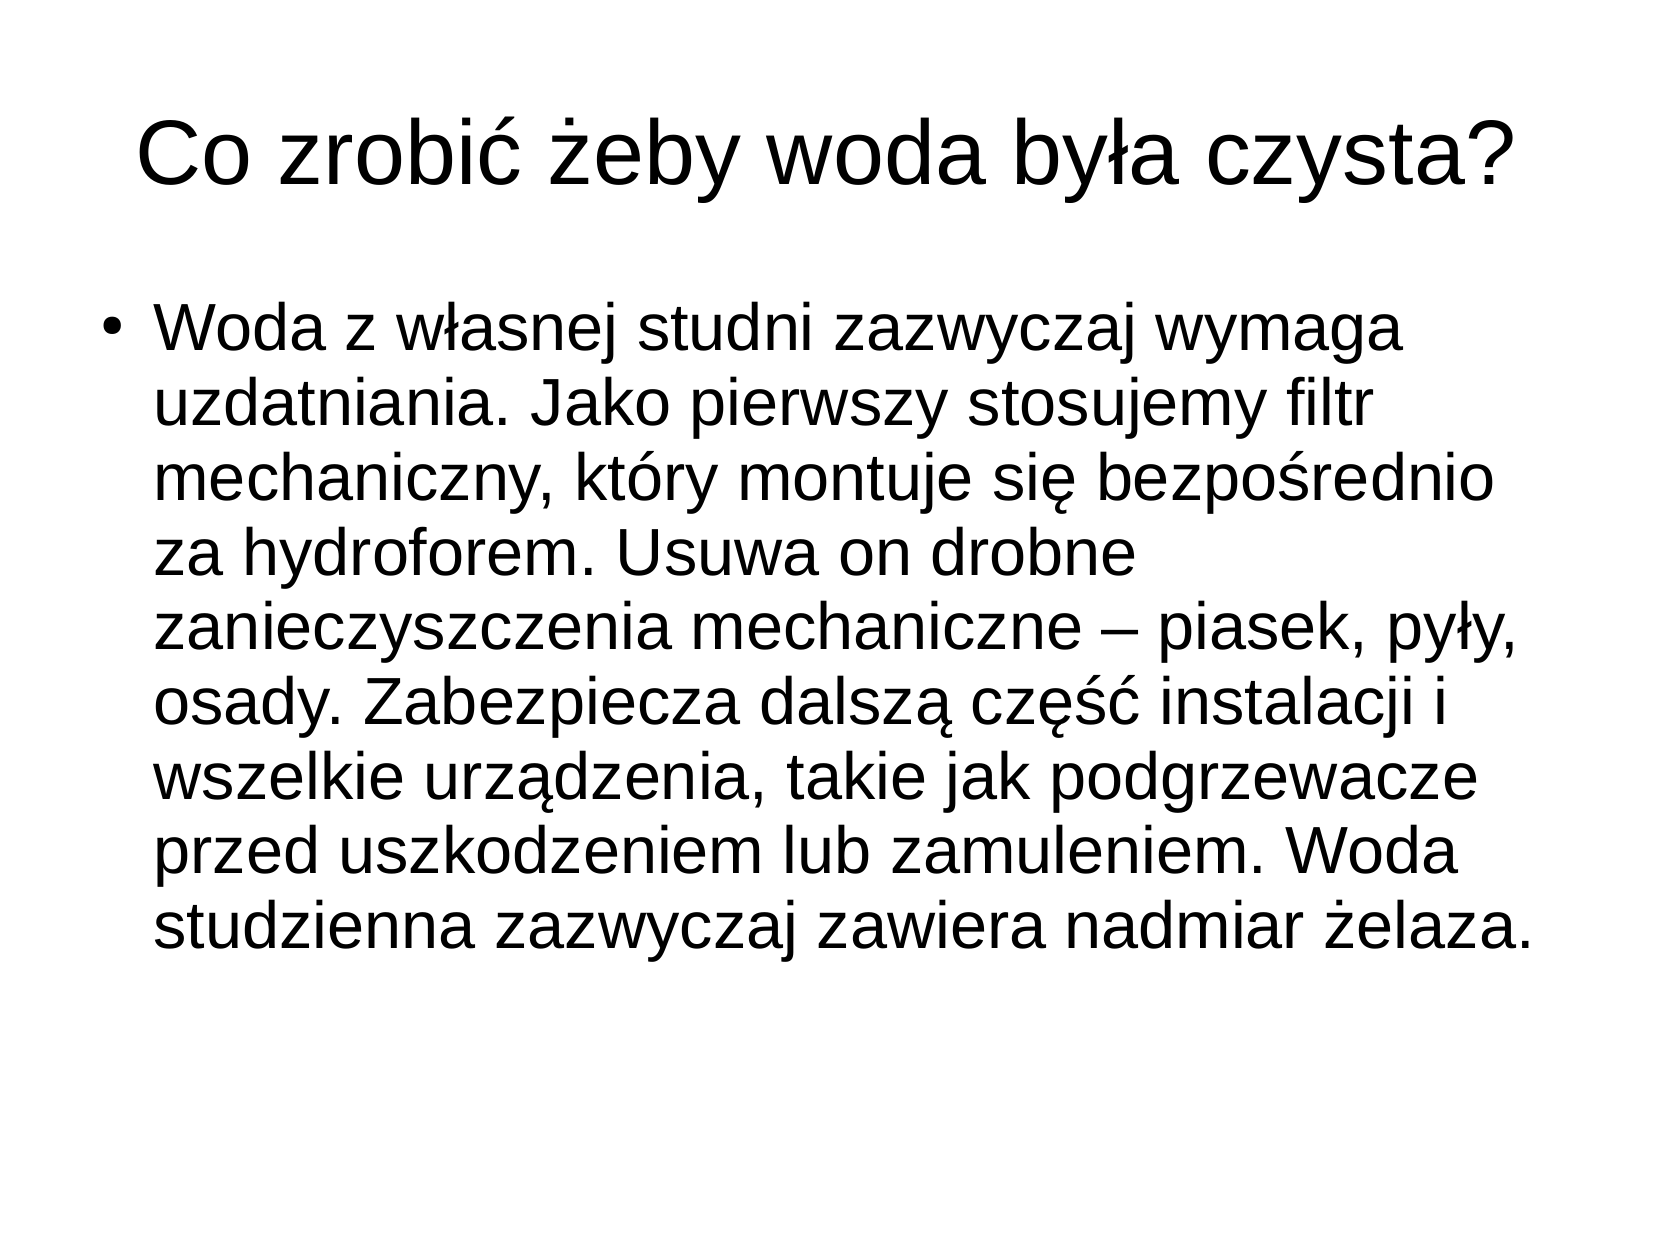

# Co zrobić żeby woda była czysta?
Woda z własnej studni zazwyczaj wymaga uzdatniania. Jako pierwszy stosujemy filtr mechaniczny, który montuje się bezpośrednio za hydroforem. Usuwa on drobne zanieczyszczenia mechaniczne – piasek, pyły, osady. Zabezpiecza dalszą część instalacji i wszelkie urządzenia, takie jak podgrzewacze przed uszkodzeniem lub zamuleniem. Woda studzienna zazwyczaj zawiera nadmiar żelaza.